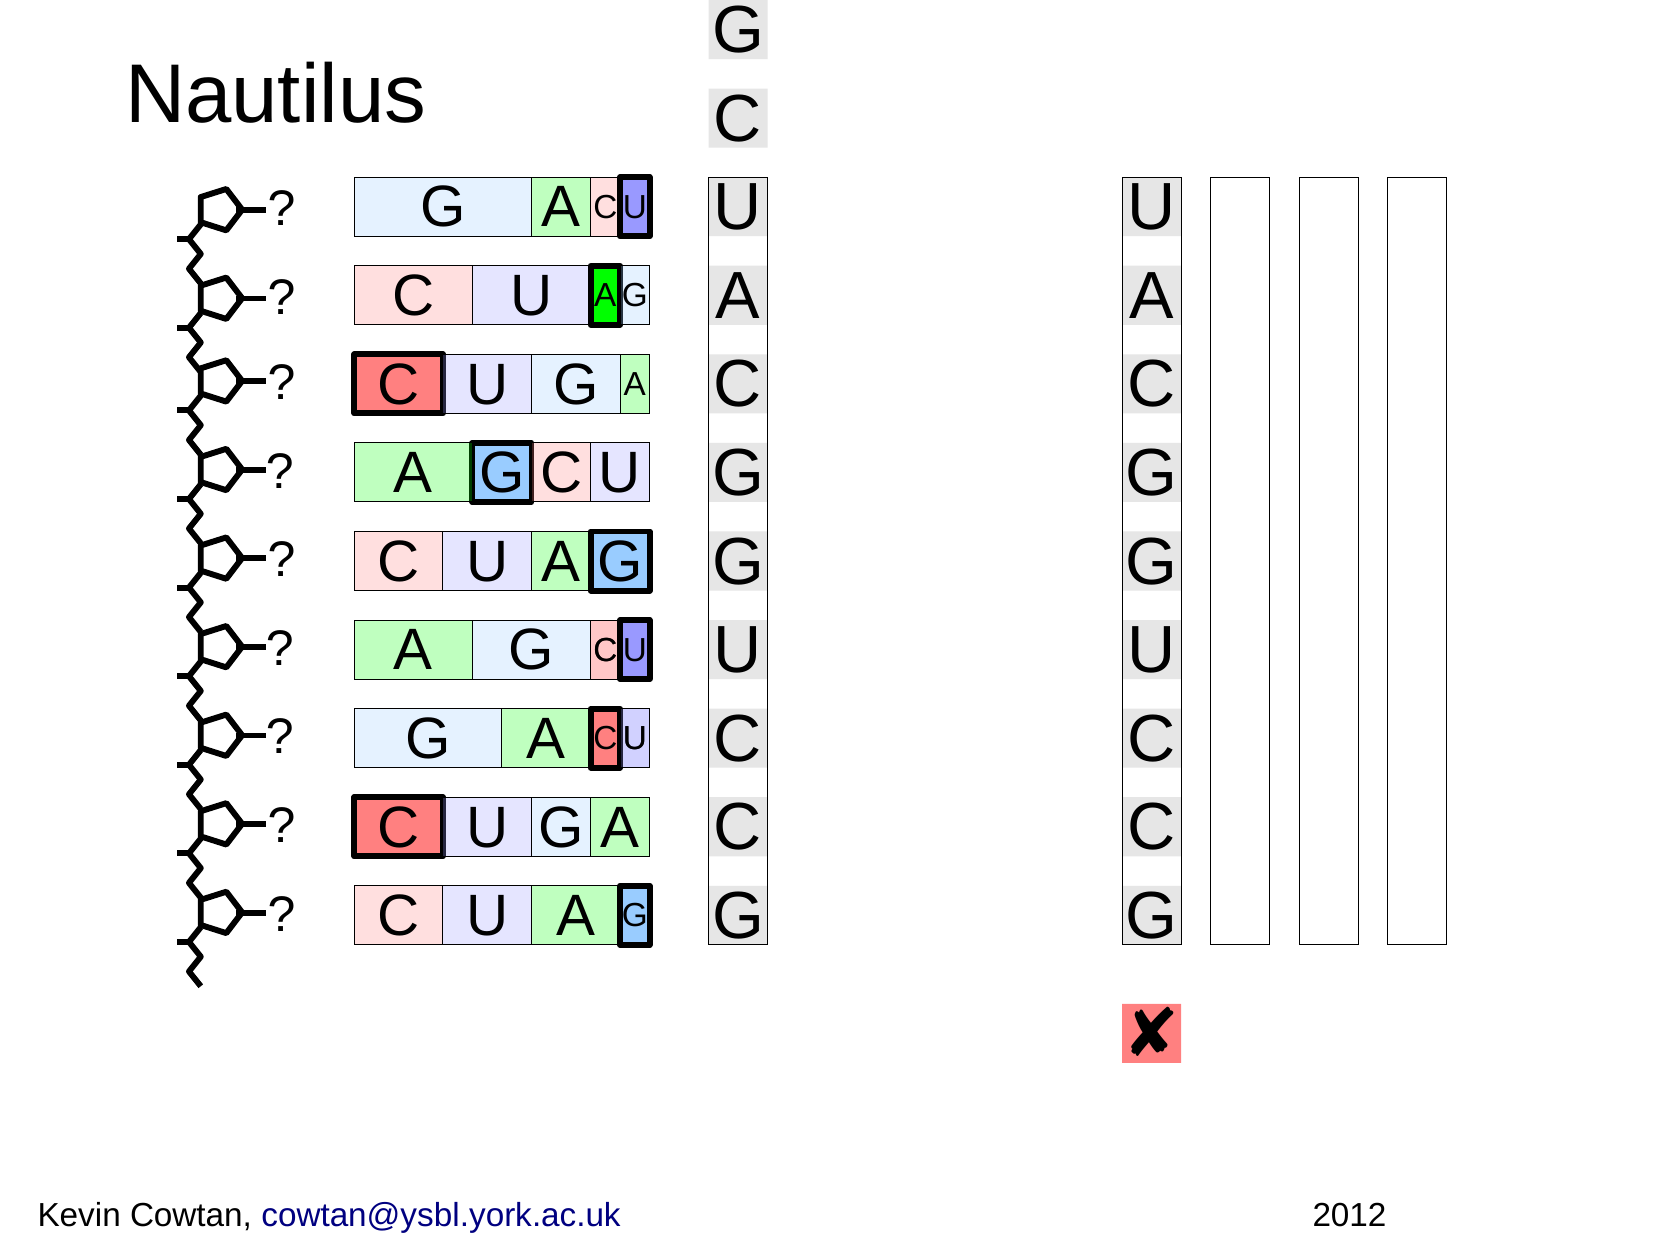

G
A
# Nautilus
C
G
A
C
U
U
U
?
C
U
A
G
A
A
?
?
C
U
G
A
C
C
?
A
G
C
U
G
G
?
C
U
A
G
G
G
?
A
G
C
C
U
U
U
U
?
G
A
C
C
U
U
C
C
?
C
U
G
A
C
C
?
C
U
A
G
G
G
✘